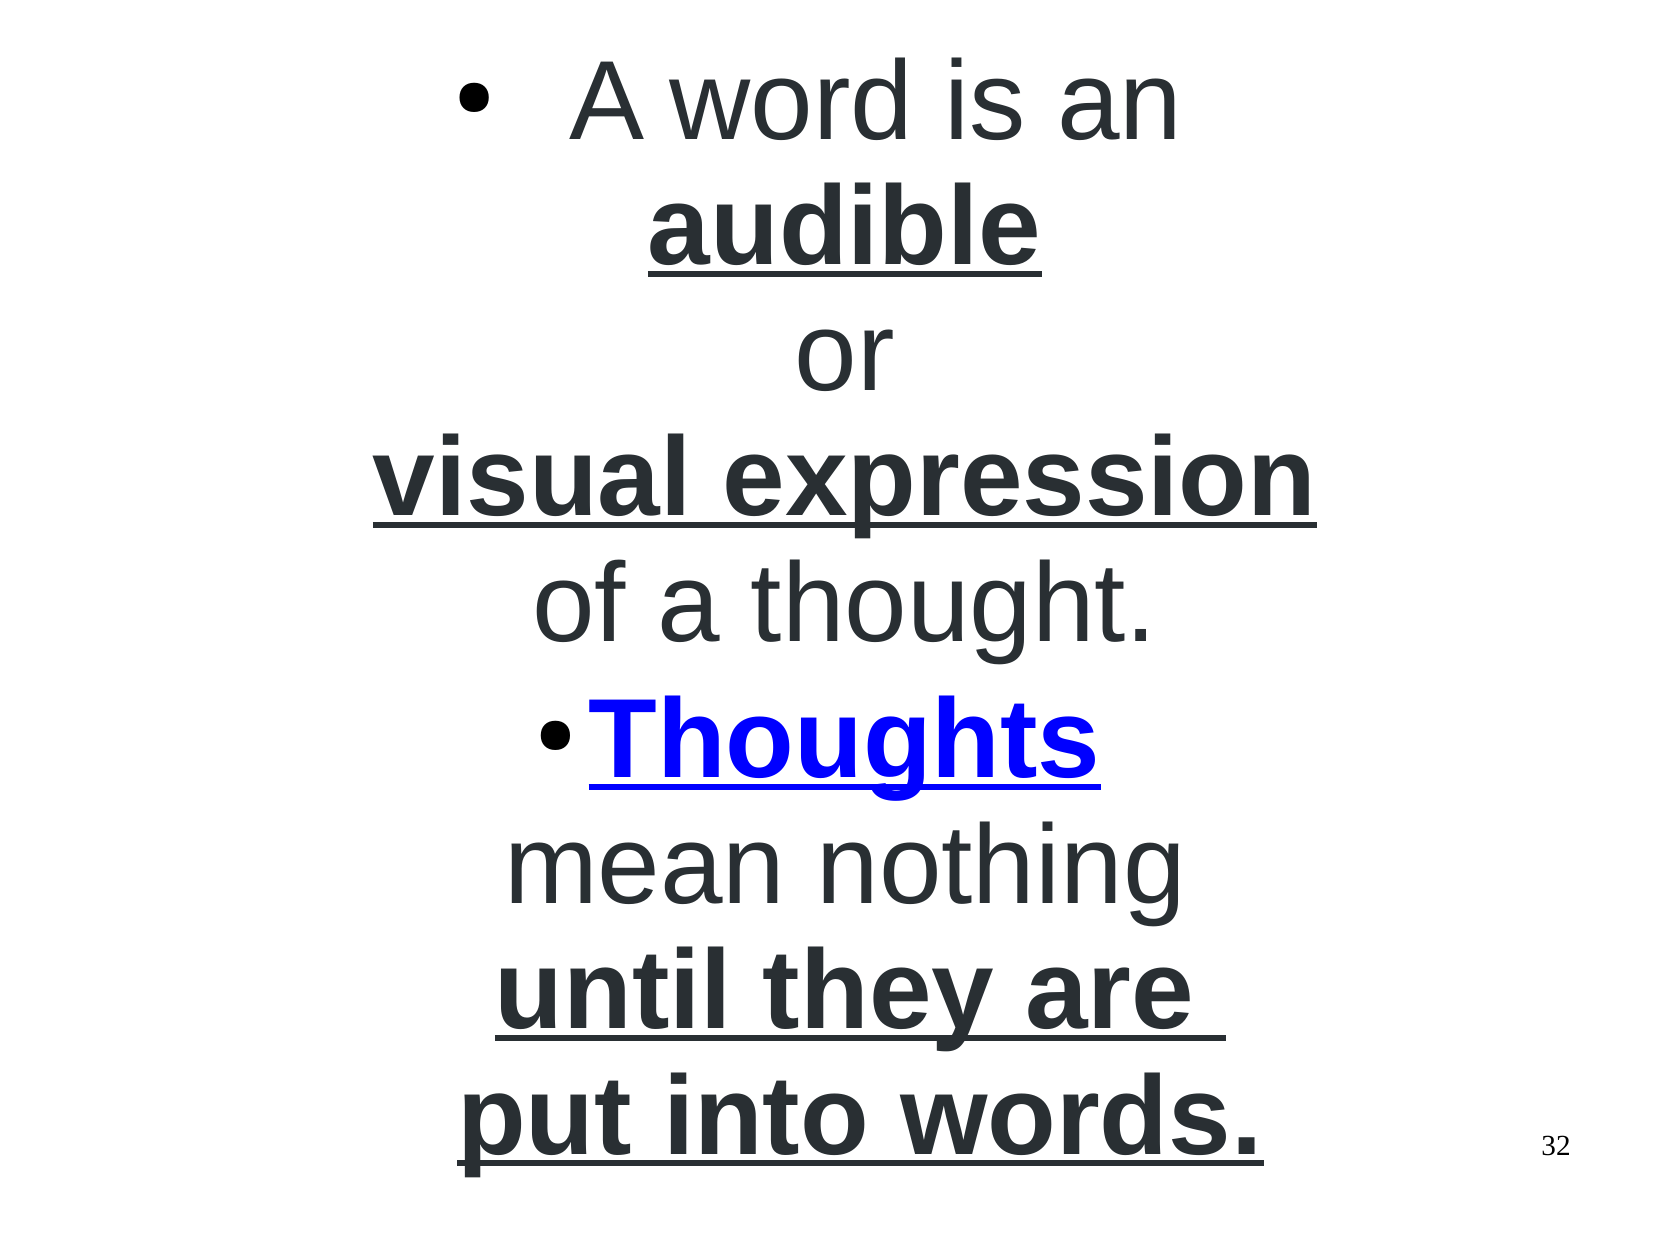

# A word is an audible or visual expression of a thought.
Thoughts
mean nothing
until they are
put into words.
32